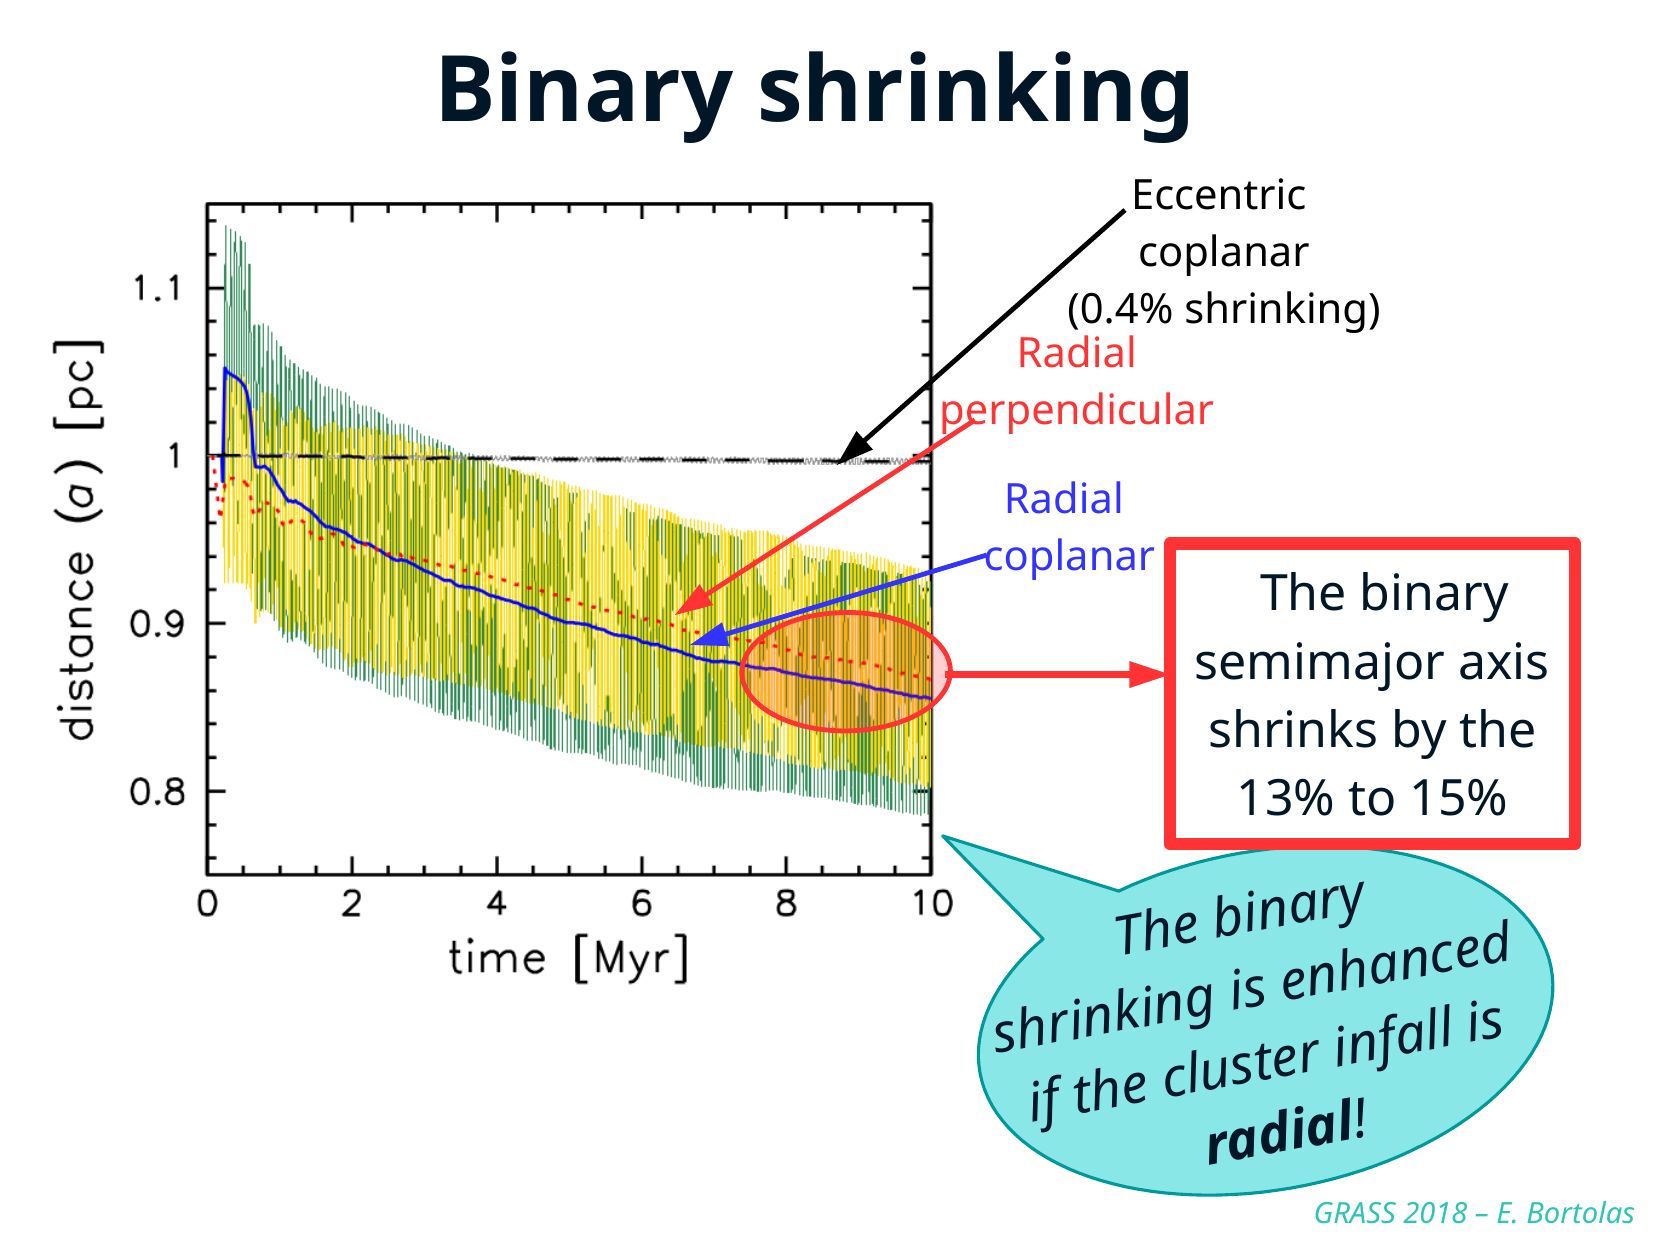

Binary shrinking
Eccentric
coplanar
(0.4% shrinking)
Radial
perpendicular
Radial
coplanar
The binary semimajor axis shrinks by the 13% to 15%
The binary
shrinking is enhanced
if the cluster infall is
radial!
GRASS 2018 – E. Bortolas